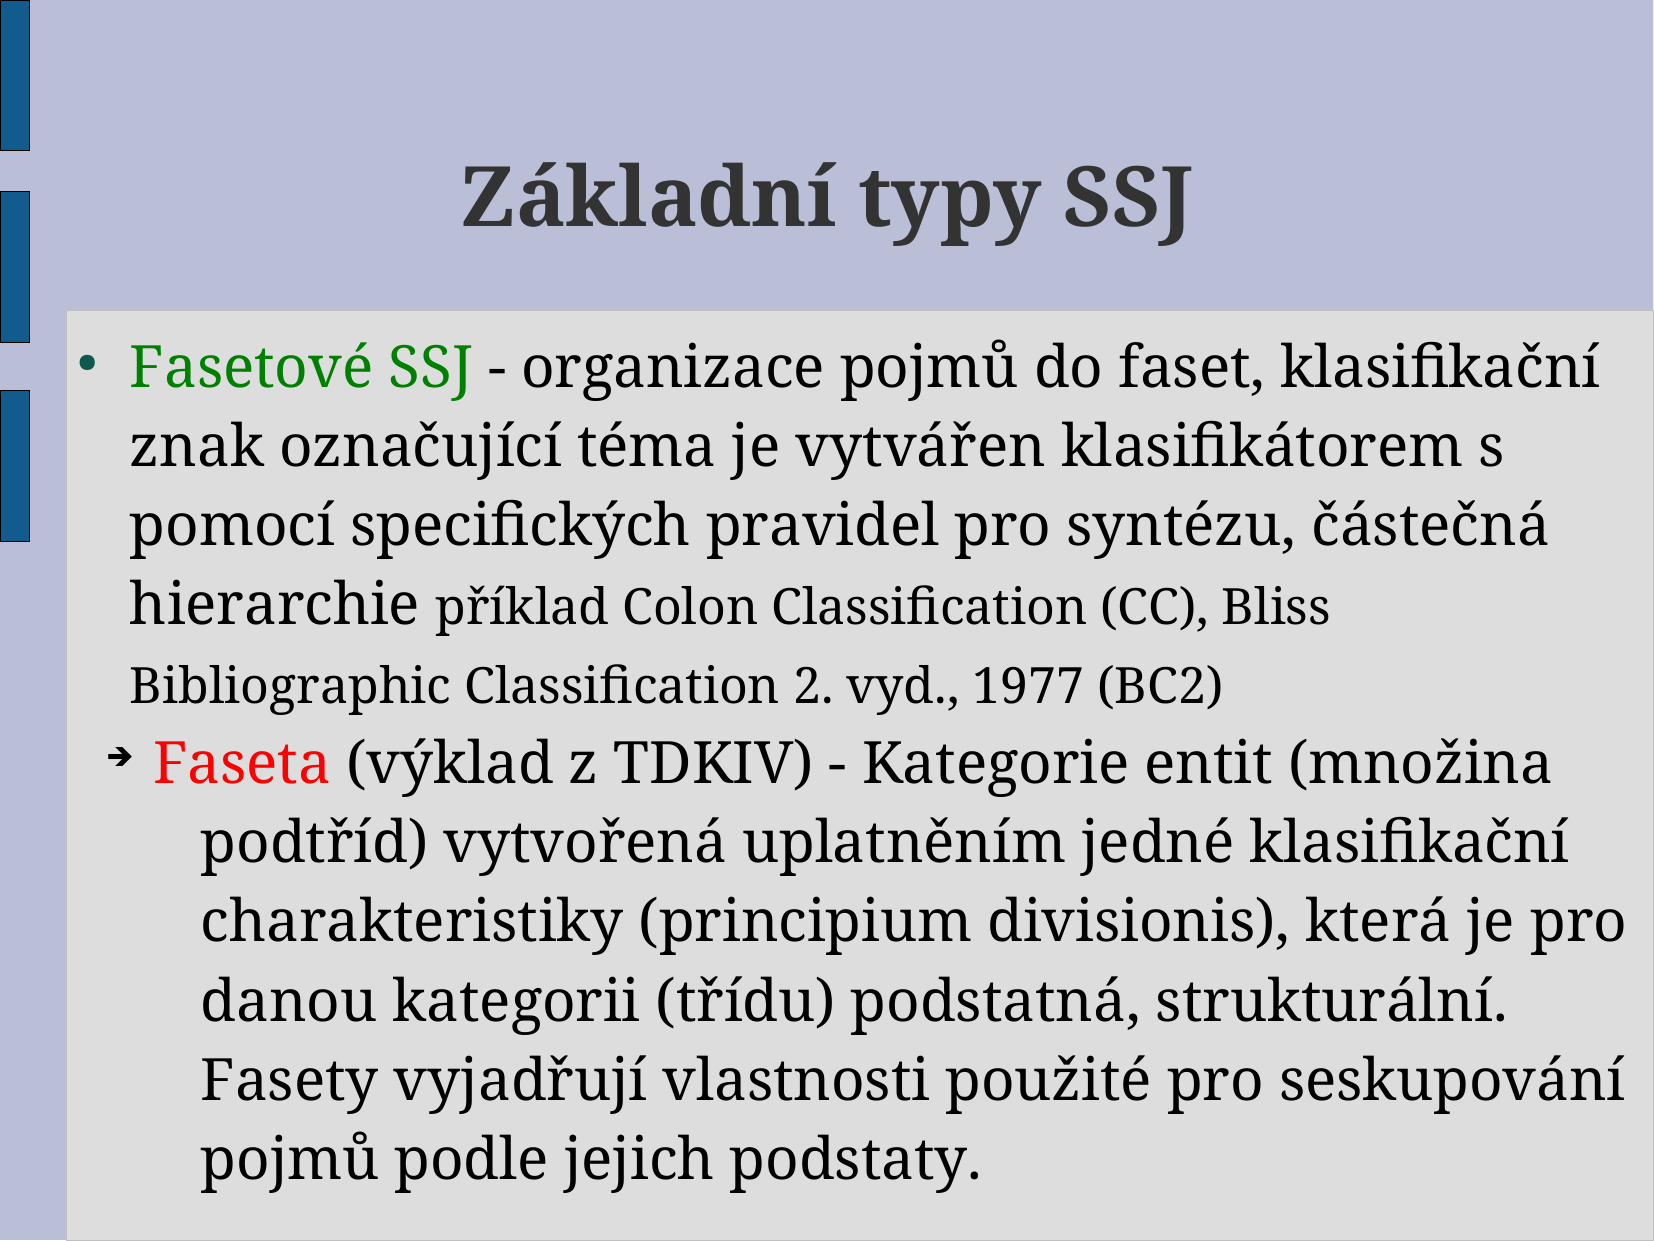

# Základní typy SSJ
Fasetové SSJ - organizace pojmů do faset, klasifikační znak označující téma je vytvářen klasifikátorem s pomocí specifických pravidel pro syntézu, částečná hierarchie příklad Colon Classification (CC), Bliss Bibliographic Classification 2. vyd., 1977 (BC2)
Faseta (výklad z TDKIV) - Kategorie entit (množina podtříd) vytvořená uplatněním jedné klasifikační charakteristiky (principium divisionis), která je pro danou kategorii (třídu) podstatná, strukturální. Fasety vyjadřují vlastnosti použité pro seskupování pojmů podle jejich podstaty.
S. R. Ranganathan (Indický knihovník a matematik) - uvedl fasetovou analýzu do knihovnictví, autor CC.